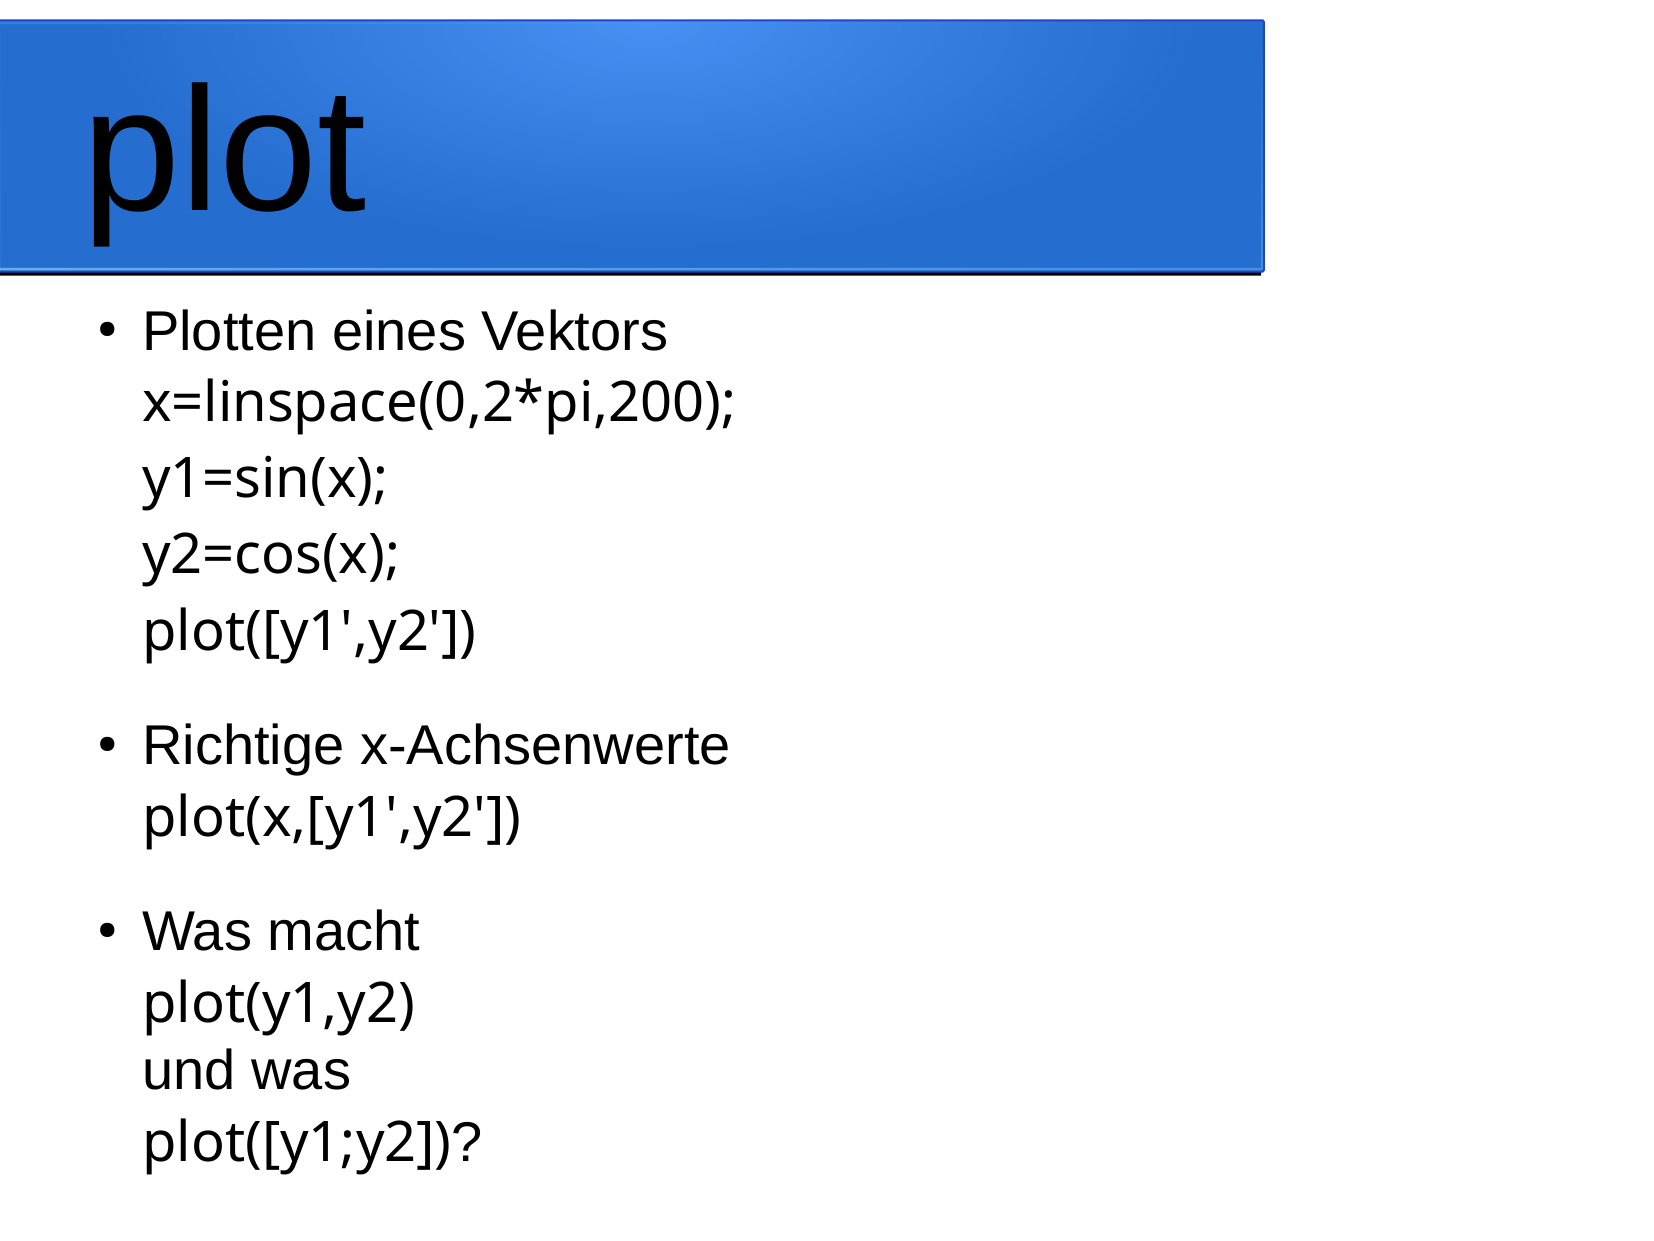

# plot
Plotten eines Vektors
x=linspace(0,2*pi,200);
y1=sin(x);
y2=cos(x);
plot([y1',y2'])
Richtige x-Achsenwerte
plot(x,[y1',y2'])
Was macht
plot(y1,y2)
und was
plot([y1;y2])?